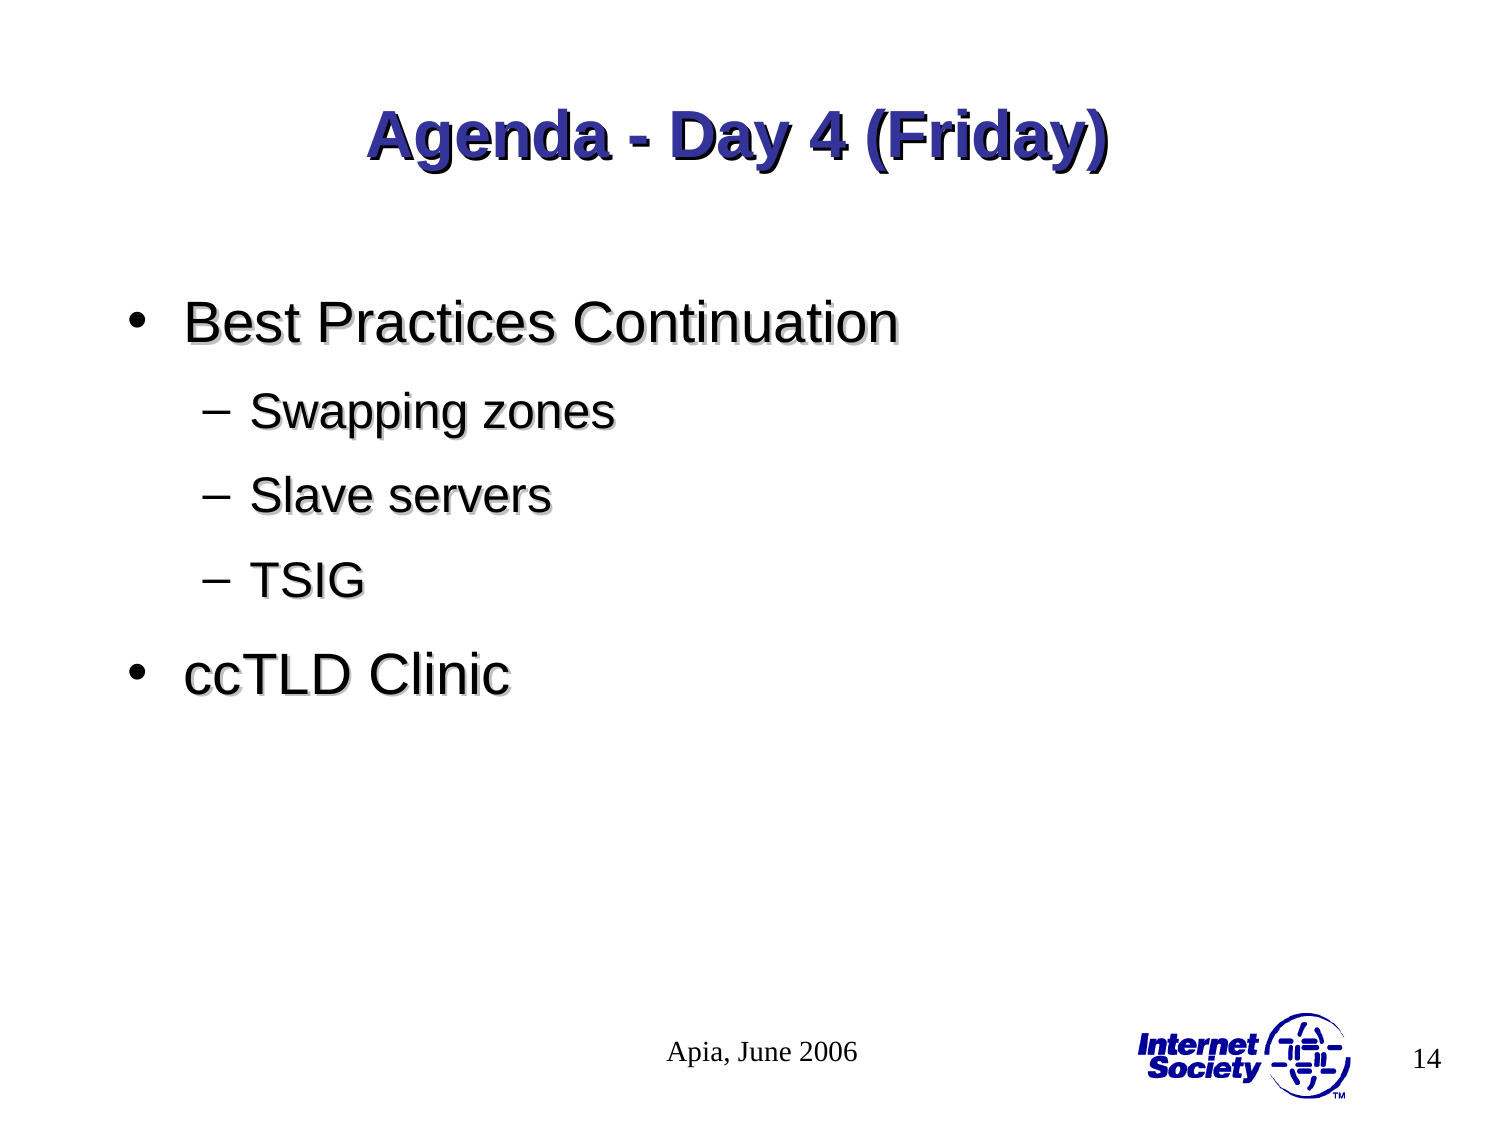

# Agenda - Day 4 (Friday)
Best Practices Continuation
Swapping zones
Slave servers
TSIG
ccTLD Clinic
Apia, June 2006